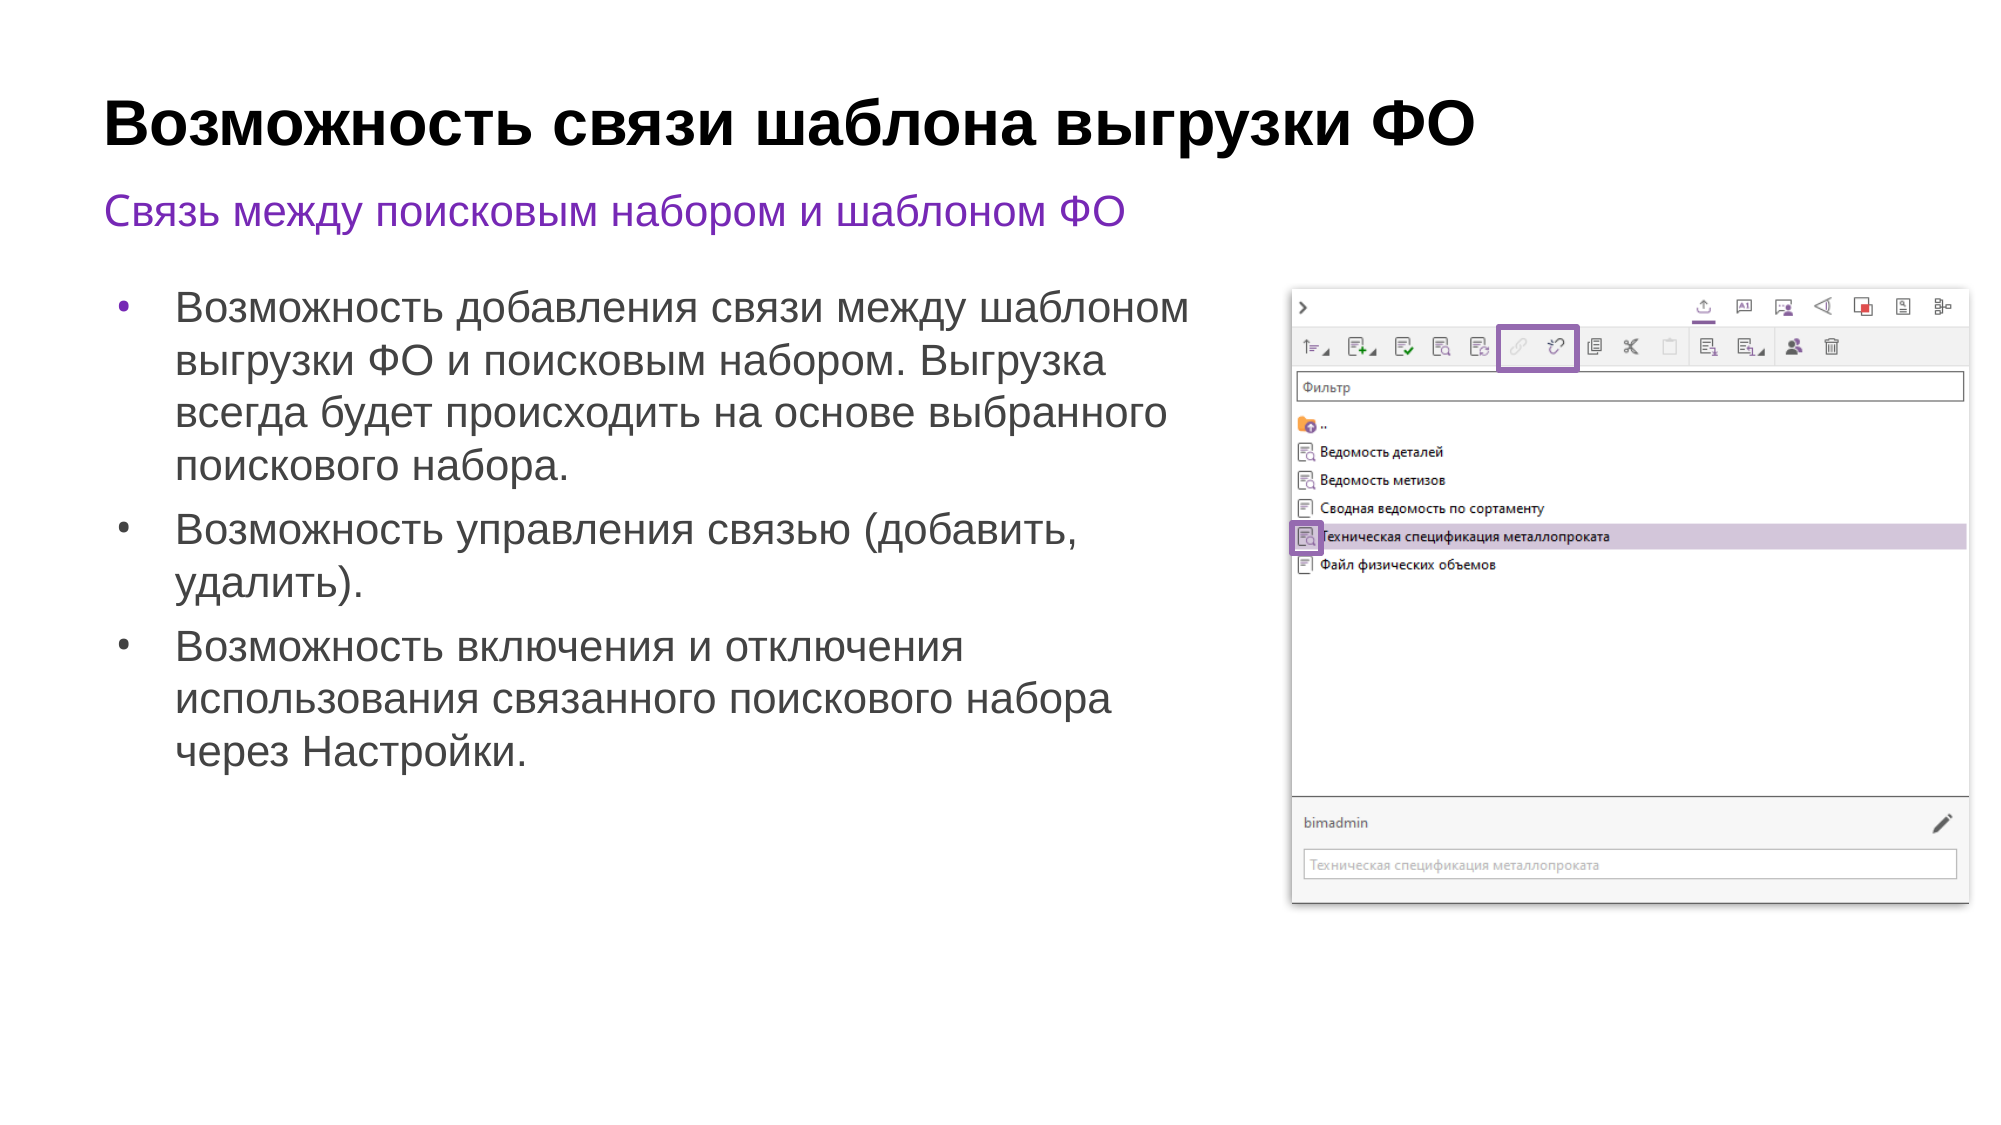

Возможность связи шаблона выгрузки ФО
Связь между поисковым набором и шаблоном ФО
Возможность добавления связи между шаблоном выгрузки ФО и поисковым набором. Выгрузка всегда будет происходить на основе выбранного поискового набора.
Возможность управления связью (добавить, удалить).
Возможность включения и отключения использования связанного поискового набора через Настройки.